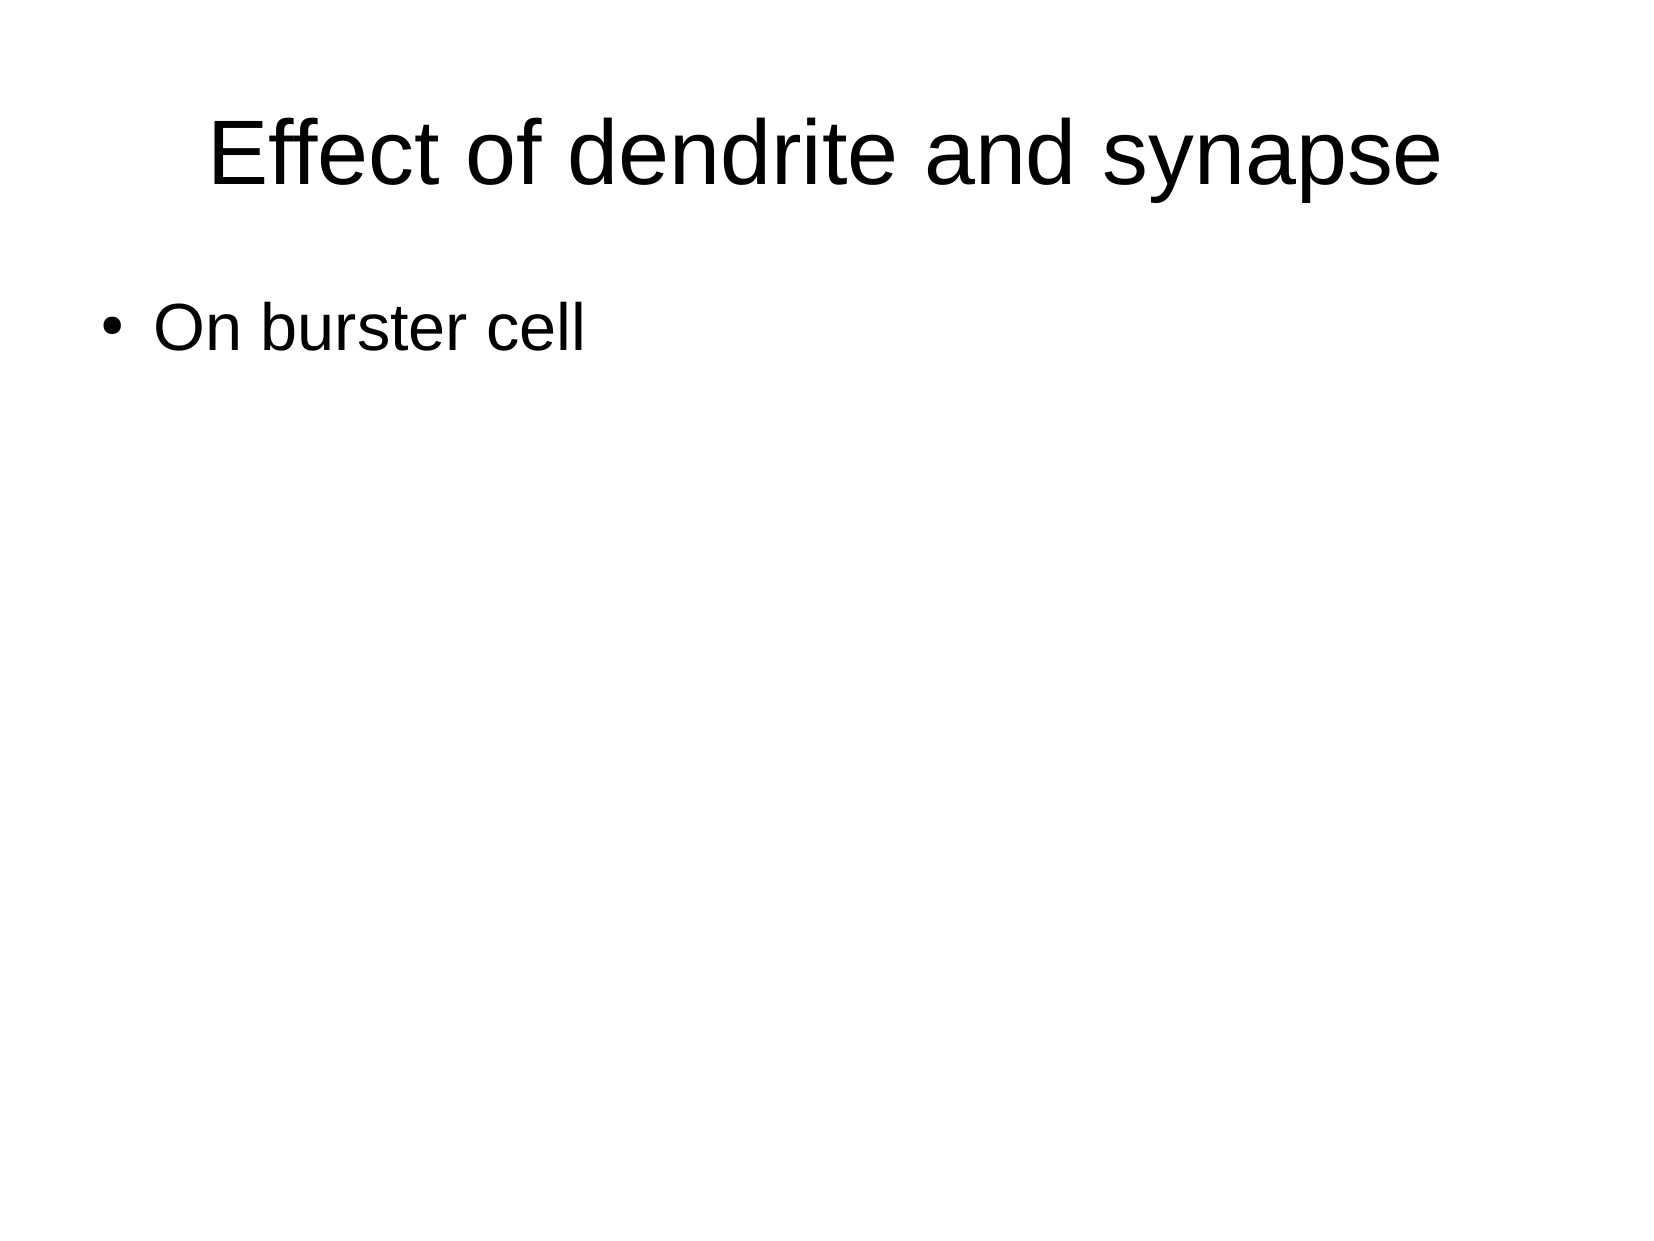

# Effect of dendrite and synapse
On burster cell